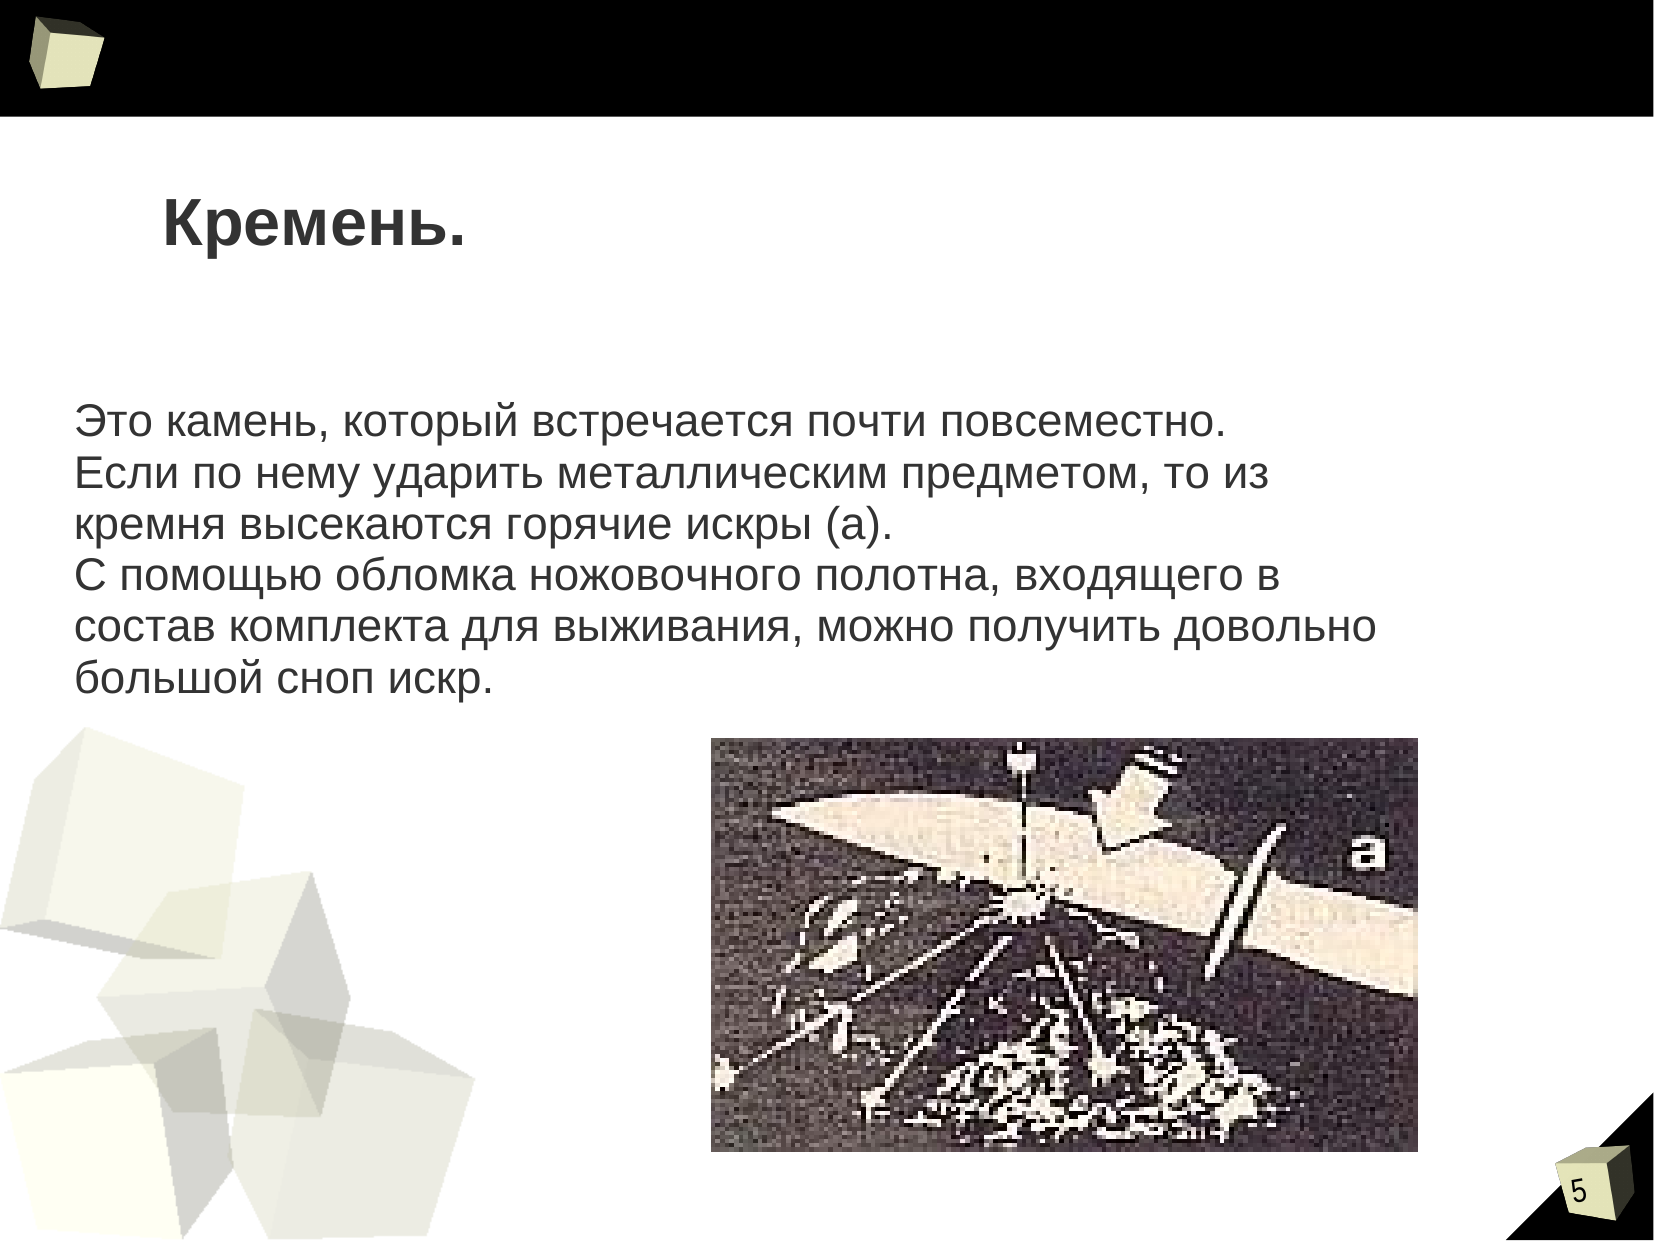

Кремень.
Это камень, который встречается почти повсеместно.
Если по нему ударить металлическим предметом, то из кремня высекаются горячие искры (а).
С помощью обломка ножовочного полотна, входящего в состав комплекта для выживания, можно получить довольно большой сноп искр.